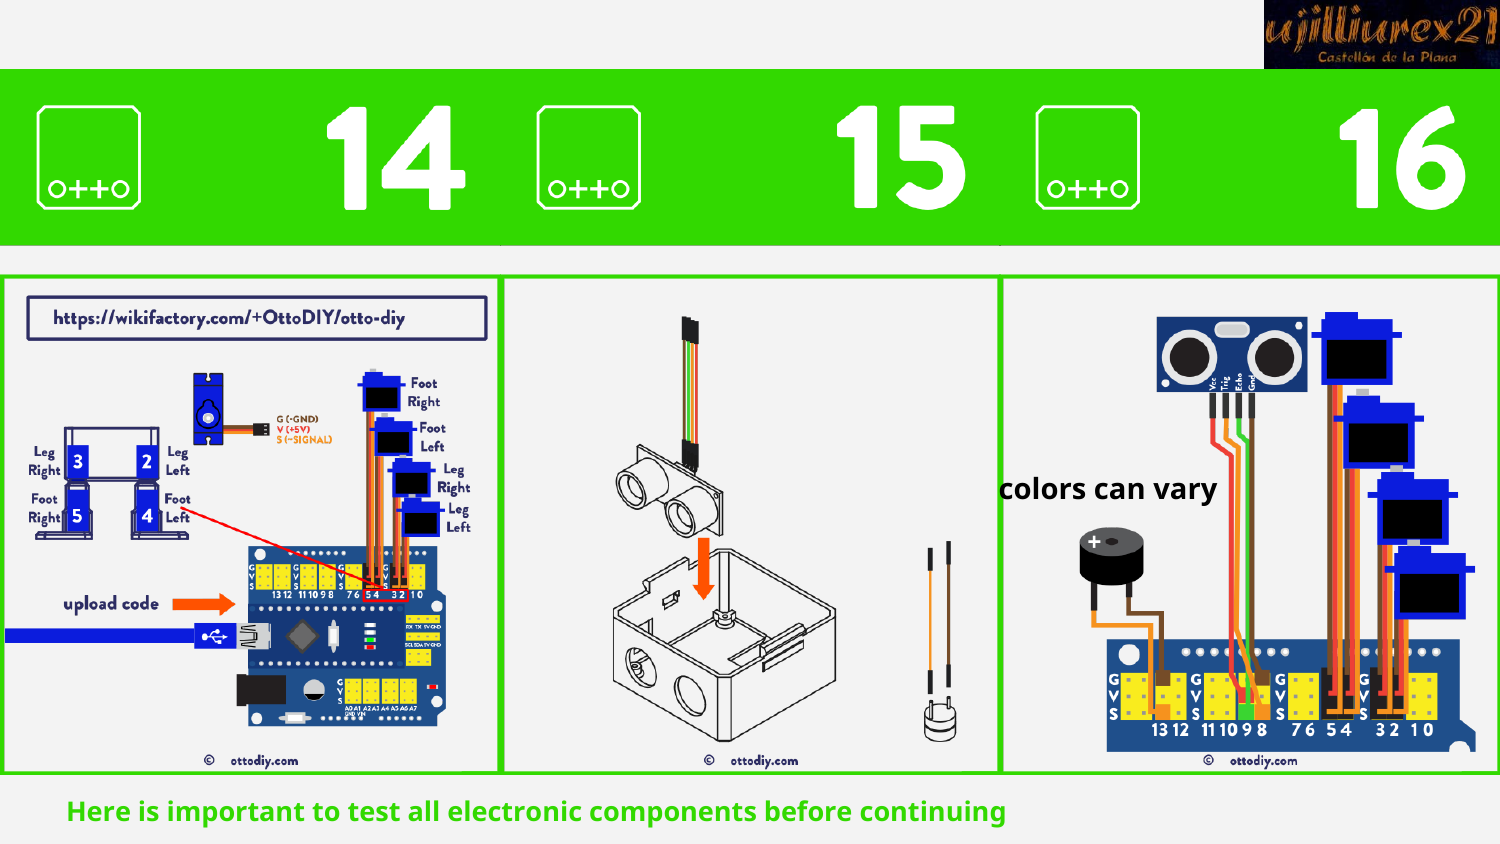

colors can vary
# Here is important to test all electronic components before continuing